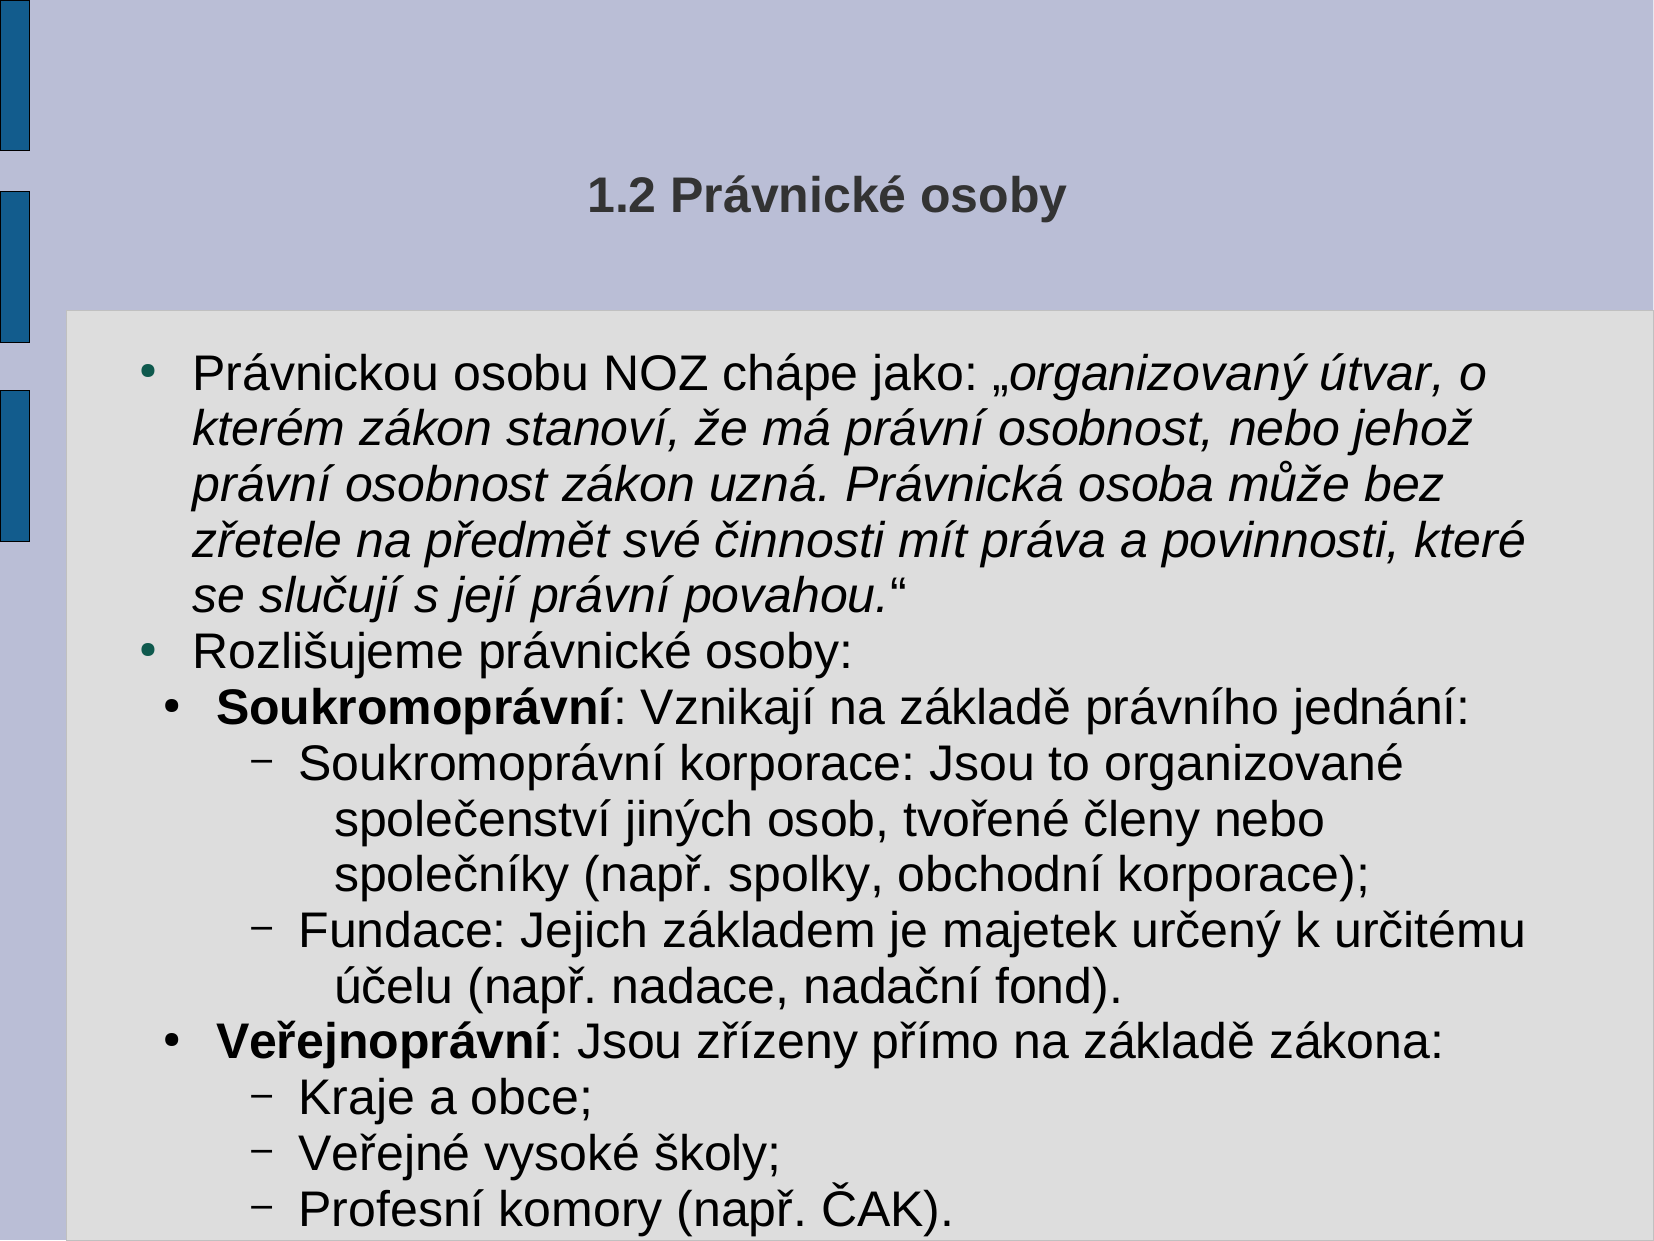

# 1.2 Právnické osoby
Právnickou osobu NOZ chápe jako: „organizovaný útvar, o kterém zákon stanoví, že má právní osobnost, nebo jehož právní osobnost zákon uzná. Právnická osoba může bez zřetele na předmět své činnosti mít práva a povinnosti, které se slučují s její právní povahou.“
Rozlišujeme právnické osoby:
Soukromoprávní: Vznikají na základě právního jednání:
Soukromoprávní korporace: Jsou to organizované společenství jiných osob, tvořené členy nebo společníky (např. spolky, obchodní korporace);
Fundace: Jejich základem je majetek určený k určitému účelu (např. nadace, nadační fond).
Veřejnoprávní: Jsou zřízeny přímo na základě zákona:
Kraje a obce;
Veřejné vysoké školy;
Profesní komory (např. ČAK).